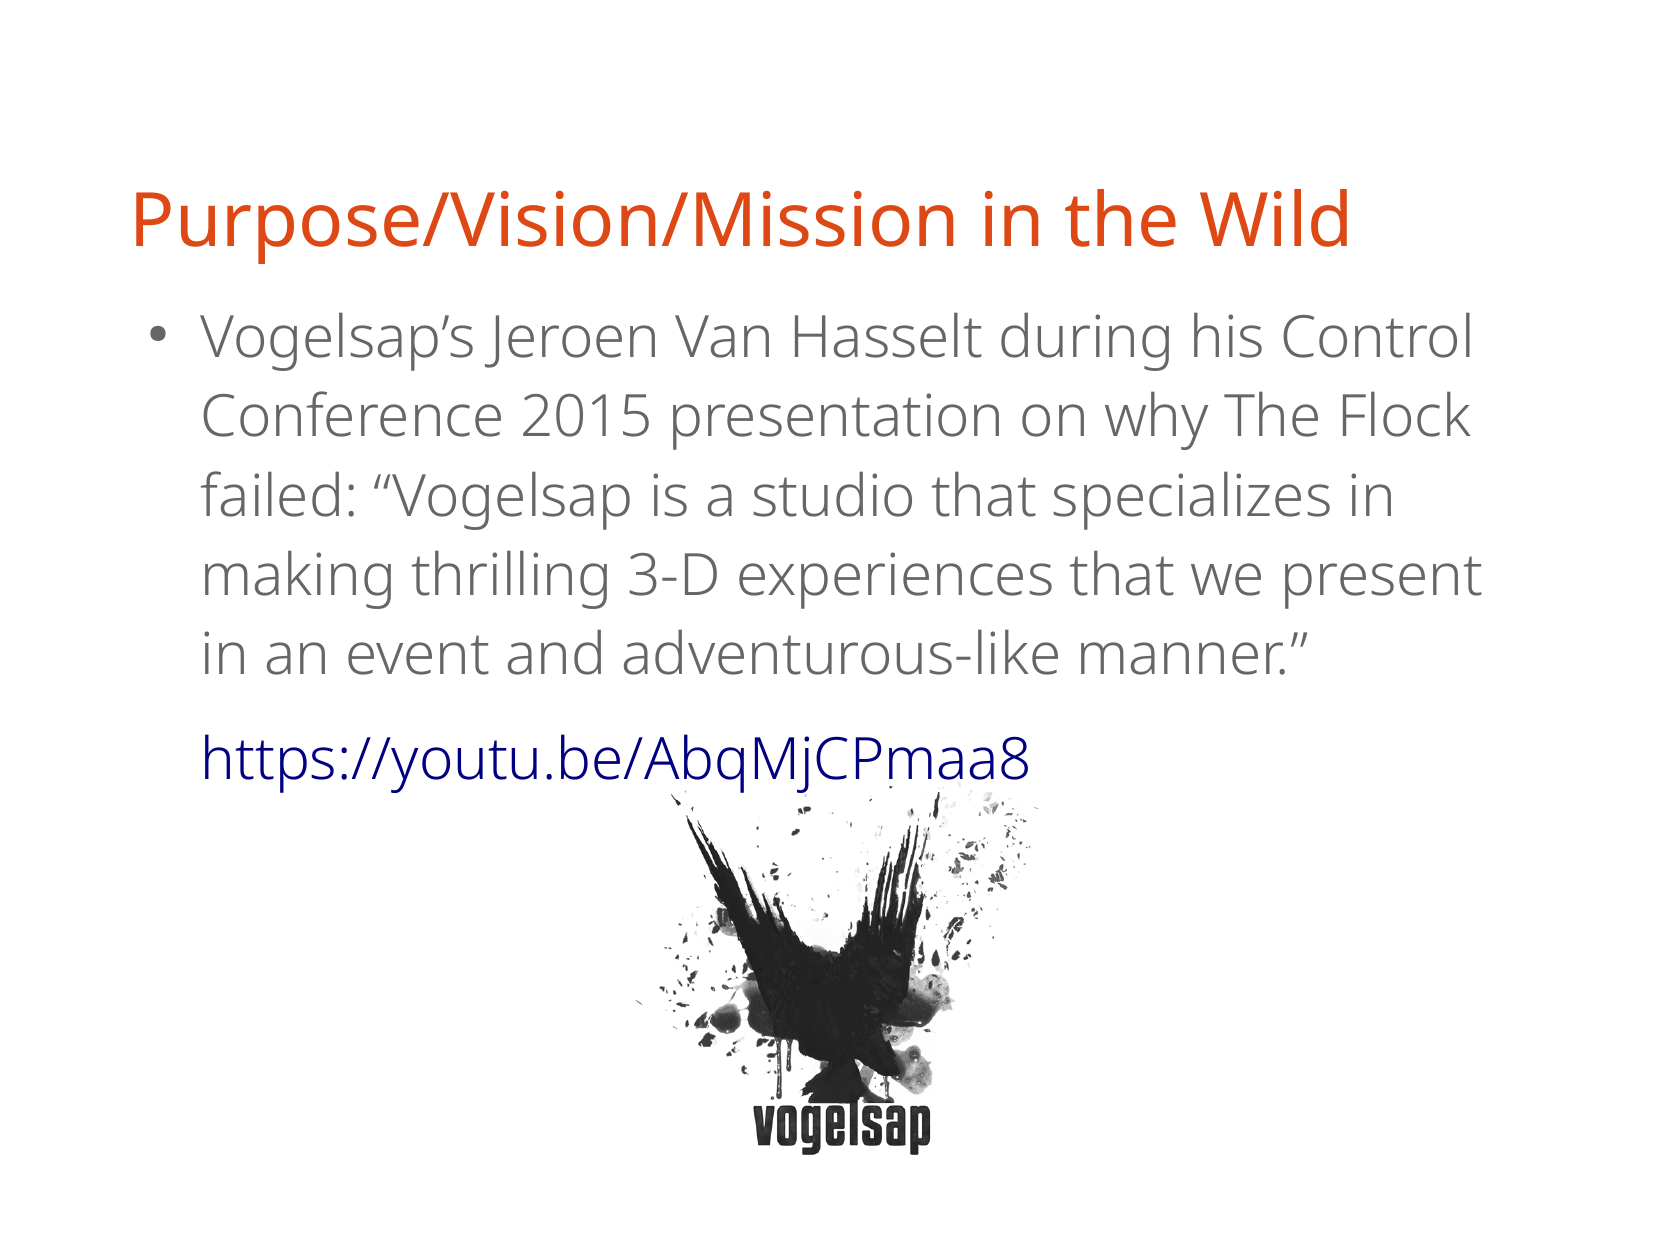

# Purpose/Vision/Mission in the Wild
Vogelsap’s Jeroen Van Hasselt during his Control Conference 2015 presentation on why The Flock failed: “Vogelsap is a studio that specializes in making thrilling 3-D experiences that we present in an event and adventurous-like manner.”
https://youtu.be/AbqMjCPmaa8